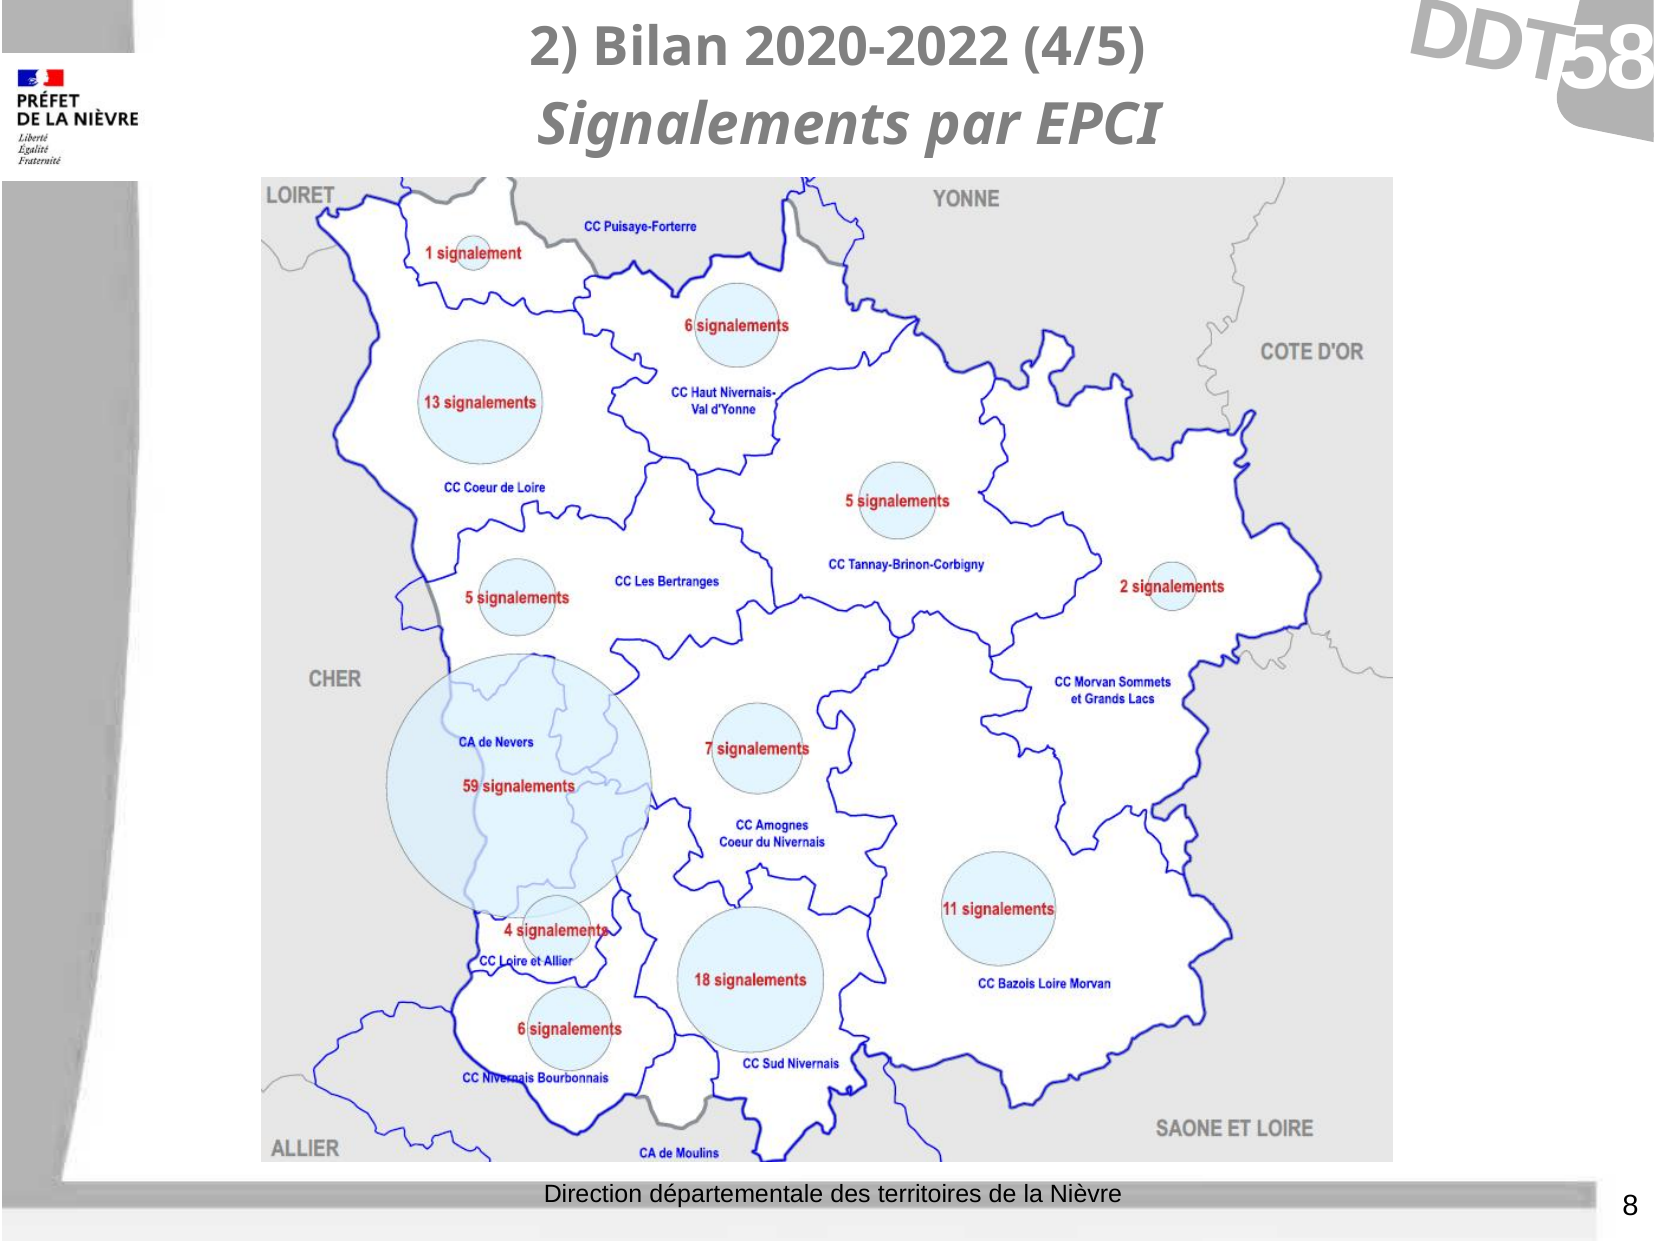

# 2) Bilan 2020-2022 (4/5) Signalements par EPCI